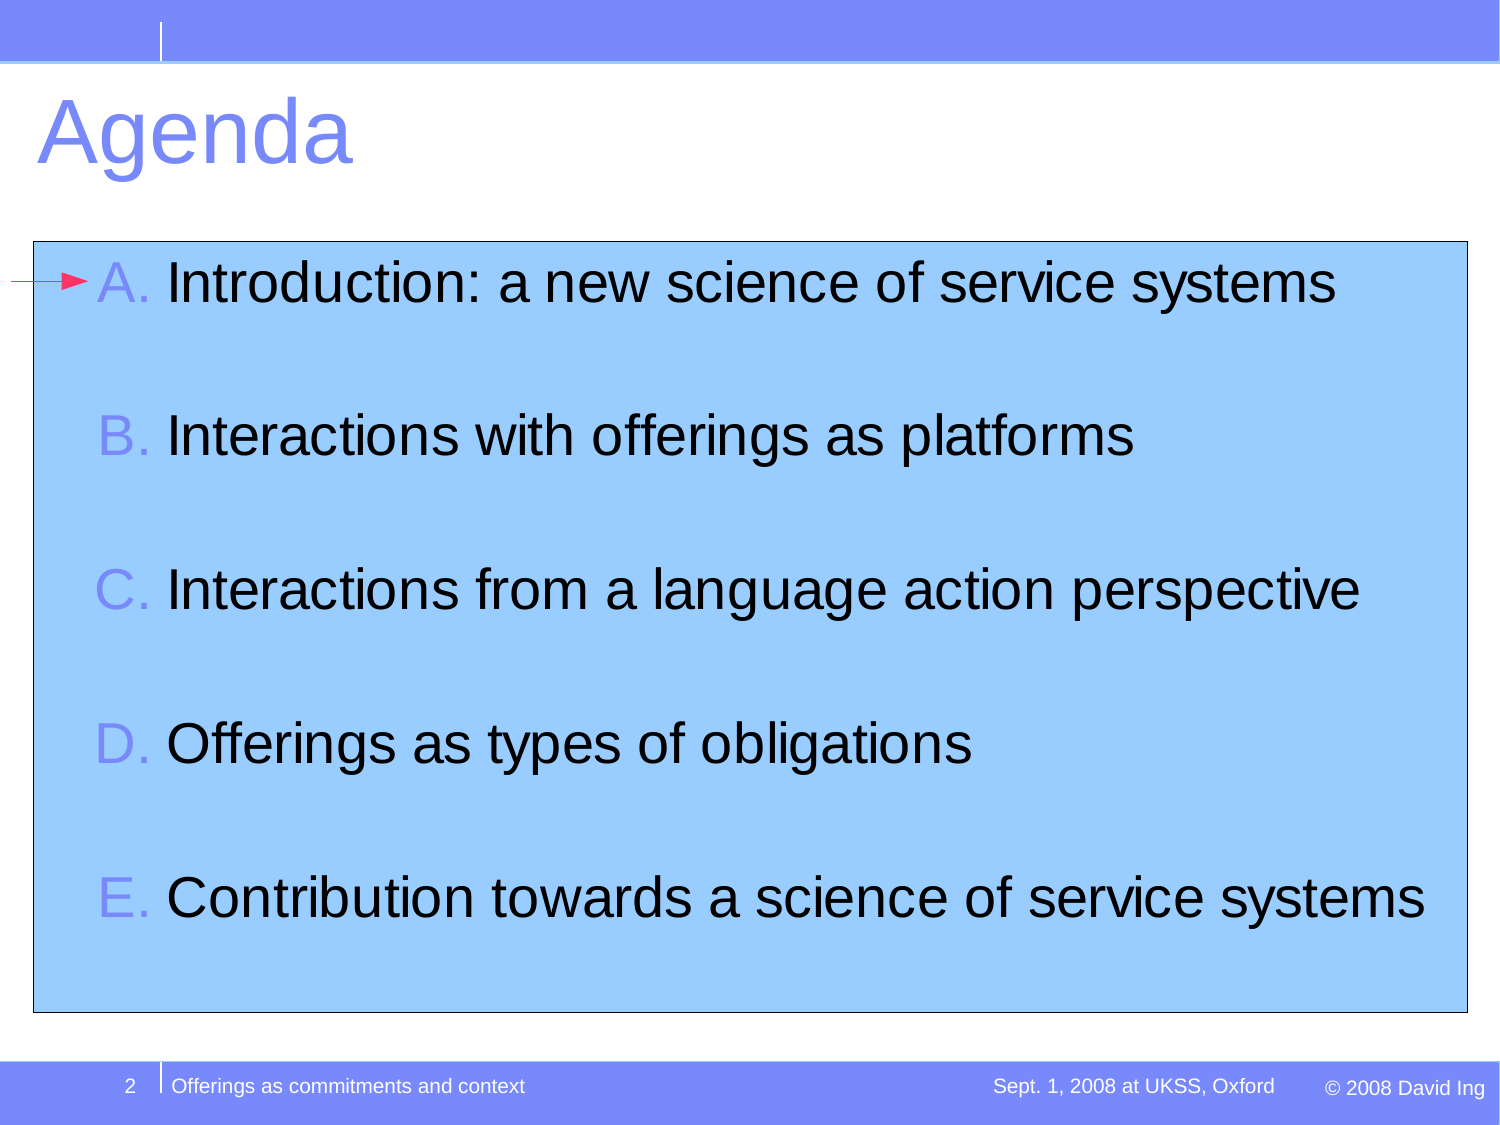

# Agenda
2
Offerings as commitments and context
Sept. 1, 2008 at UKSS, Oxford